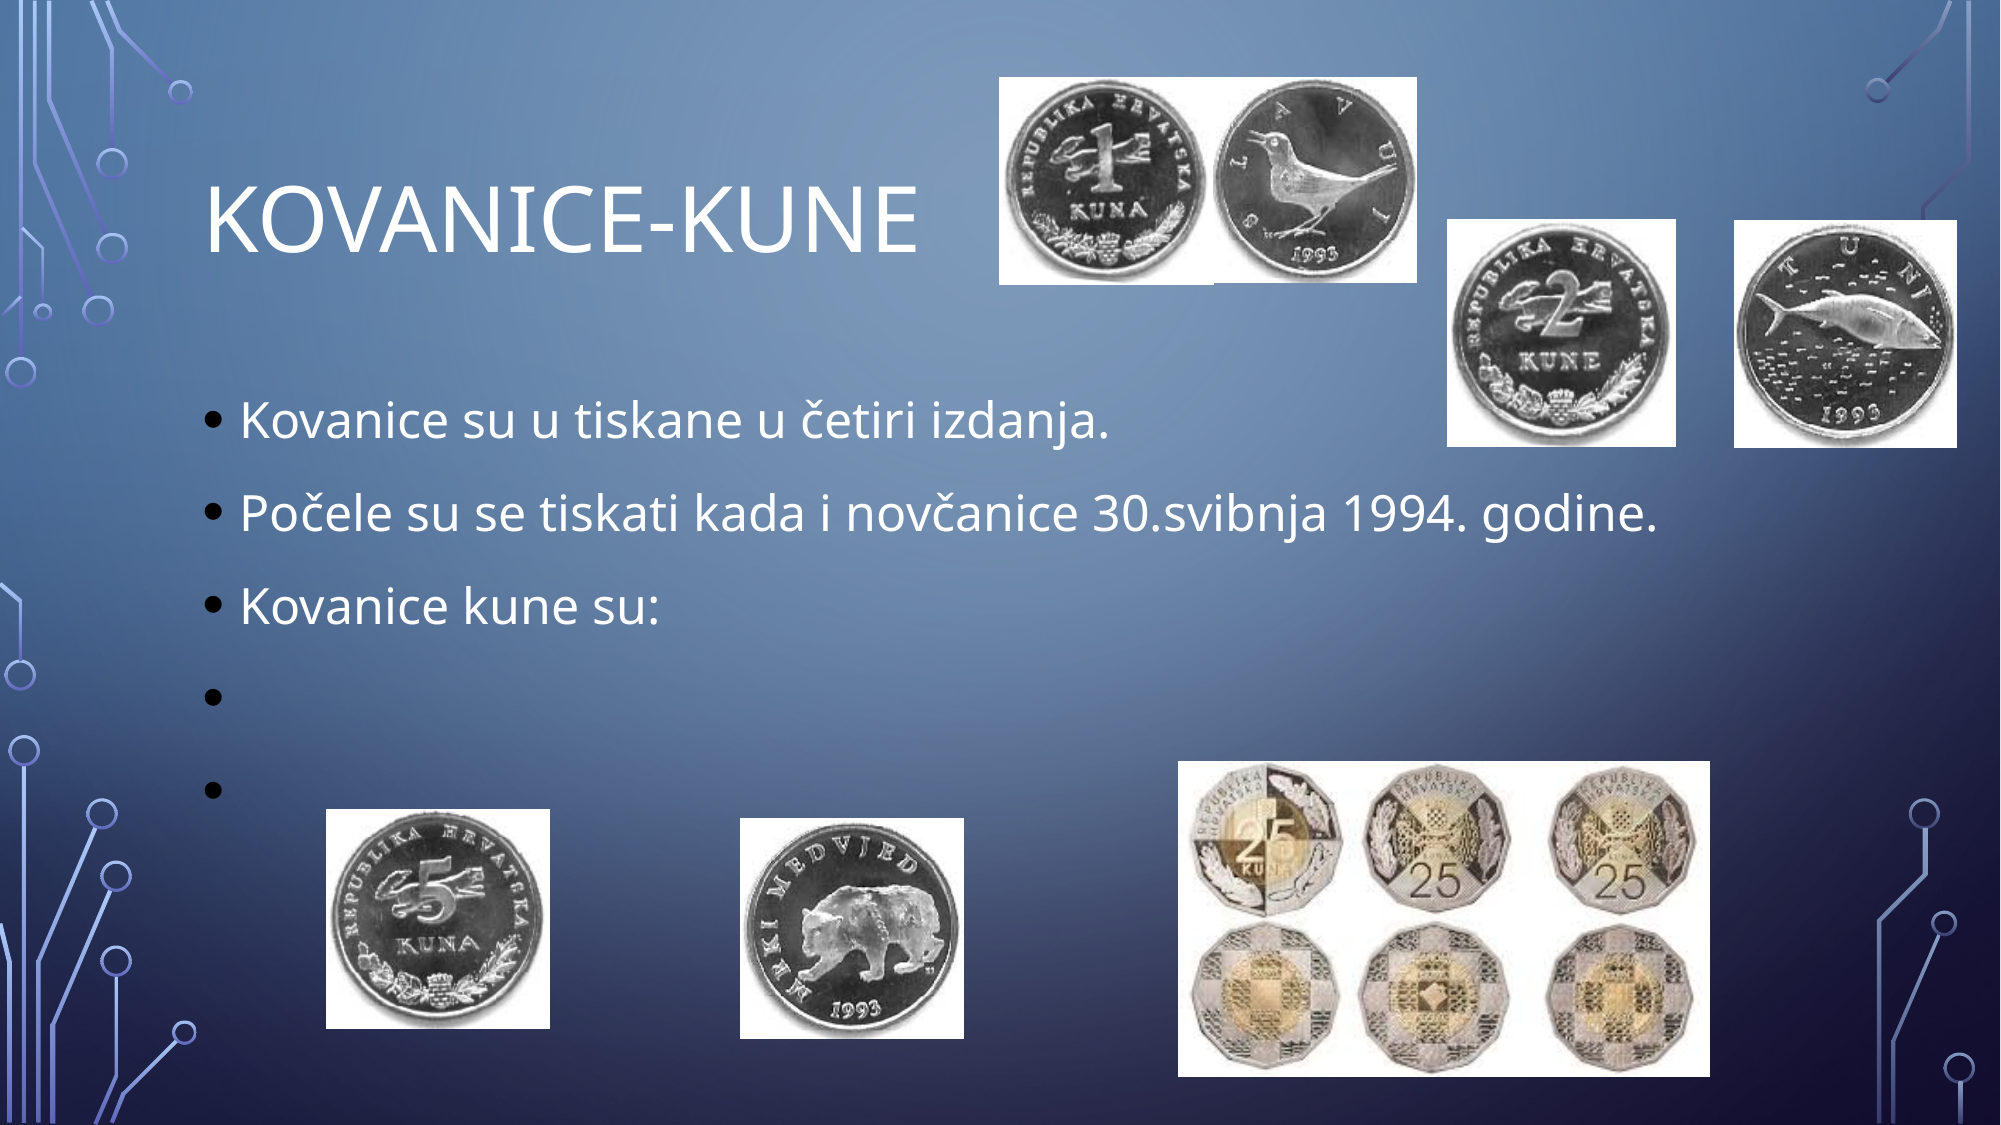

# KOVANICE-KUNE
Kovanice su u tiskane u četiri izdanja.
Počele su se tiskati kada i novčanice 30.svibnja 1994. godine.
Kovanice kune su: